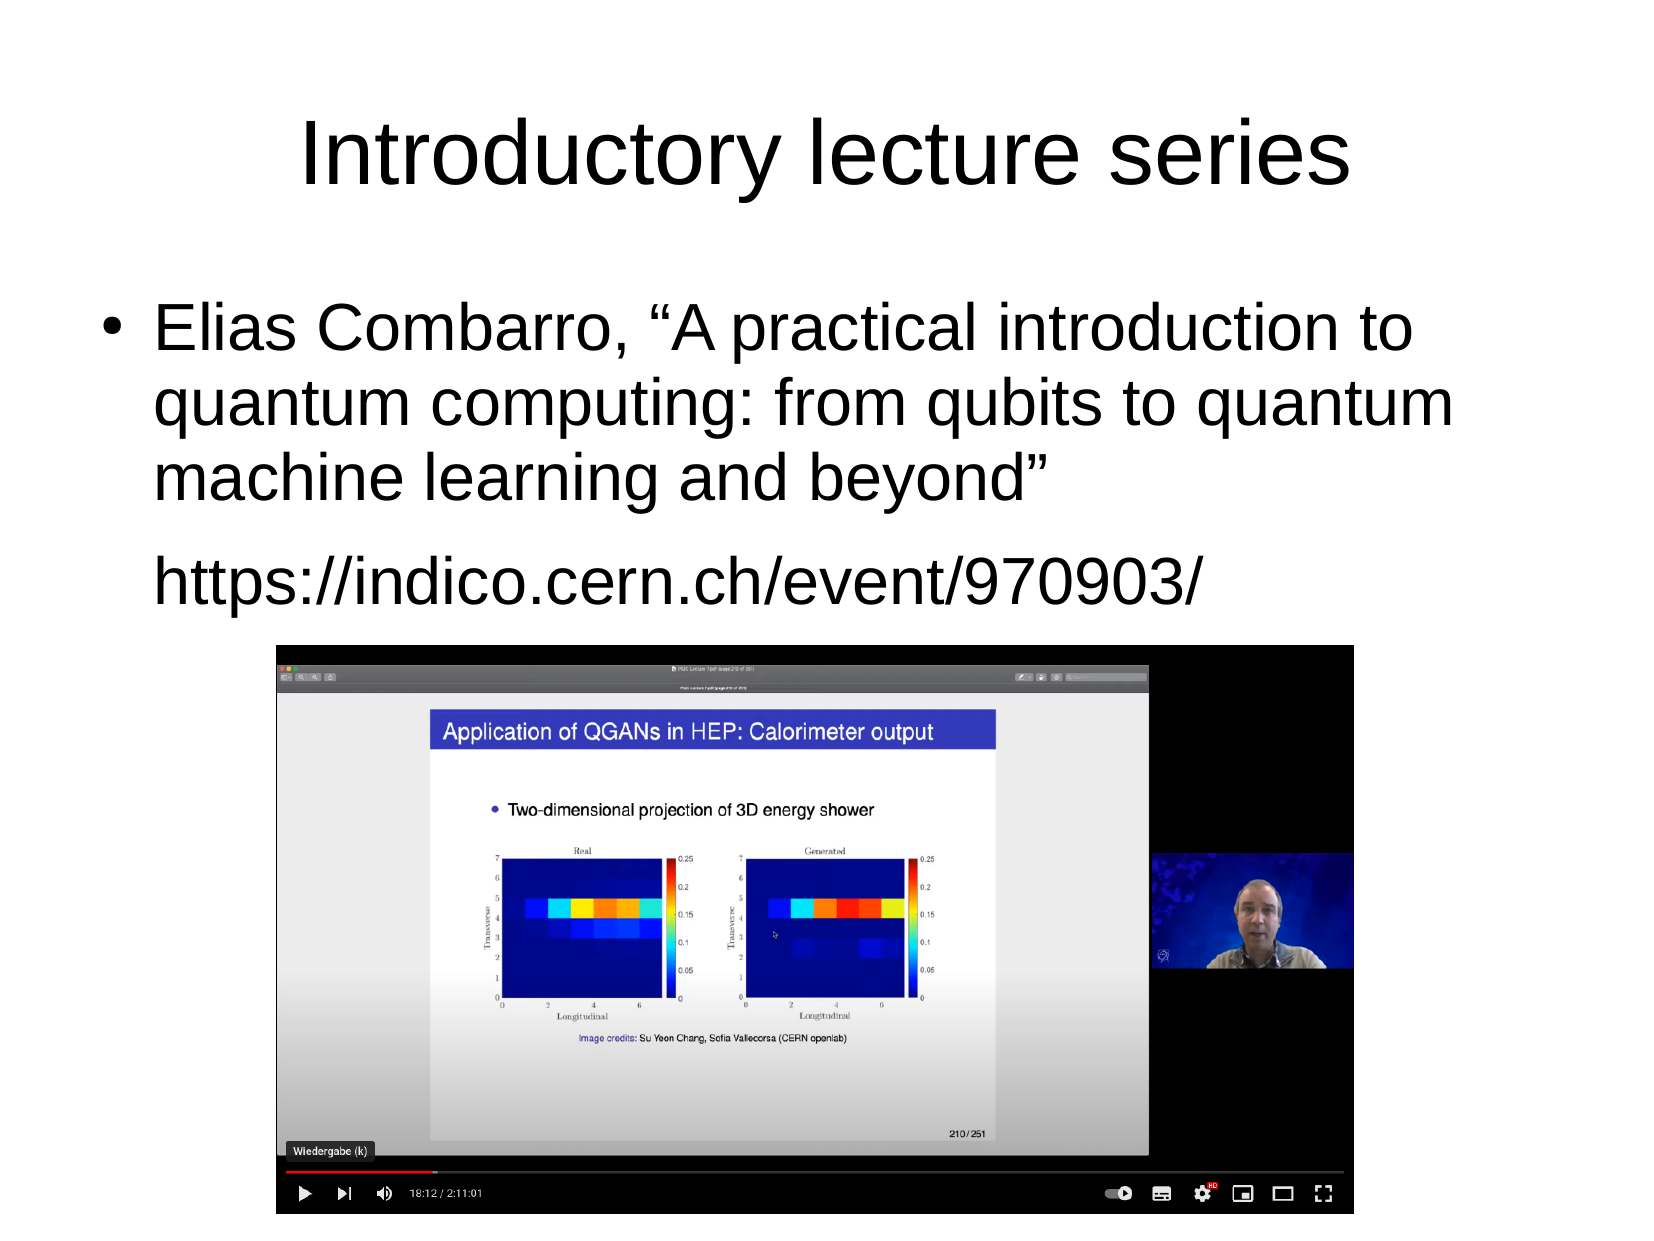

# Introductory lecture series
Elias Combarro, “A practical introduction to quantum computing: from qubits to quantum machine learning and beyond”
https://indico.cern.ch/event/970903/